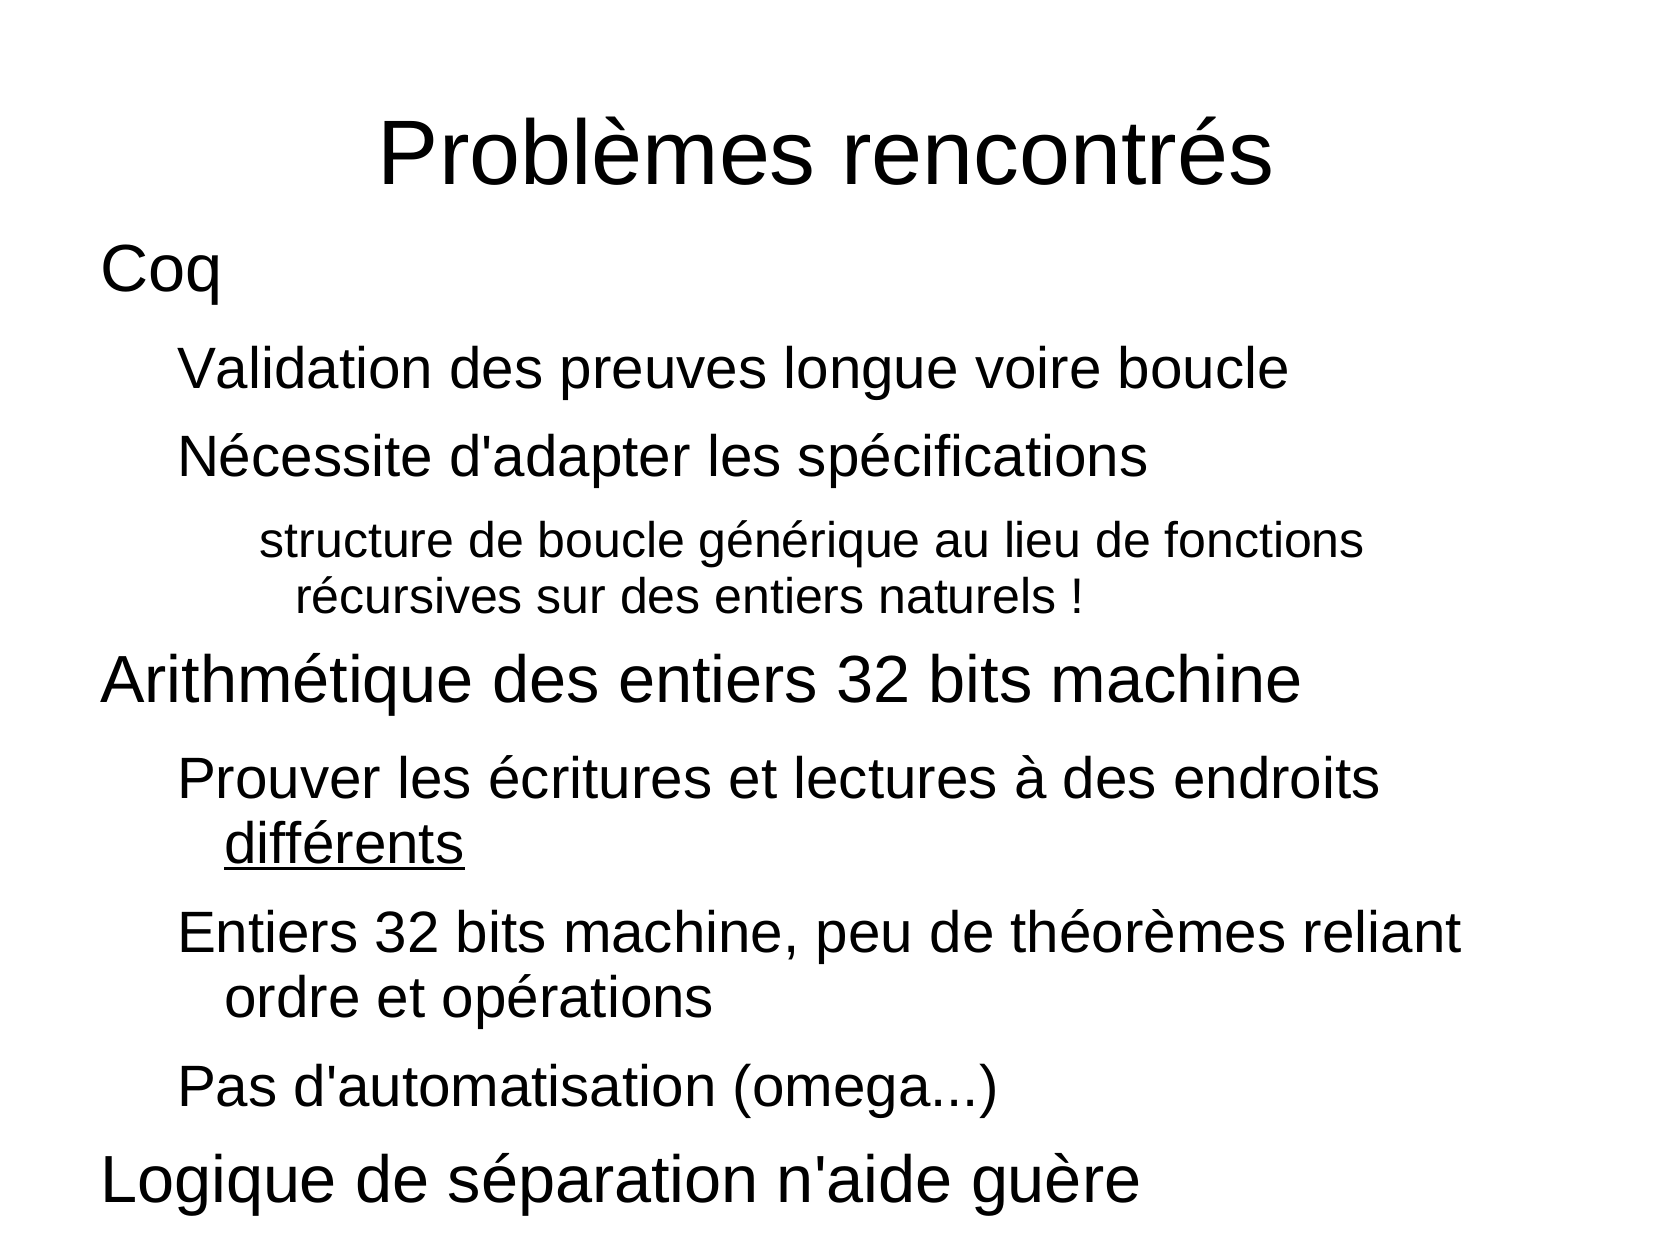

# Problèmes rencontrés
Coq
Validation des preuves longue voire boucle
Nécessite d'adapter les spécifications
structure de boucle générique au lieu de fonctions récursives sur des entiers naturels !
Arithmétique des entiers 32 bits machine
Prouver les écritures et lectures à des endroits différents
Entiers 32 bits machine, peu de théorèmes reliant ordre et opérations
Pas d'automatisation (omega...)
Logique de séparation n'aide guère
Approche axiomatique, théorèmes déjà présents dans le modèle mémoire CompCert